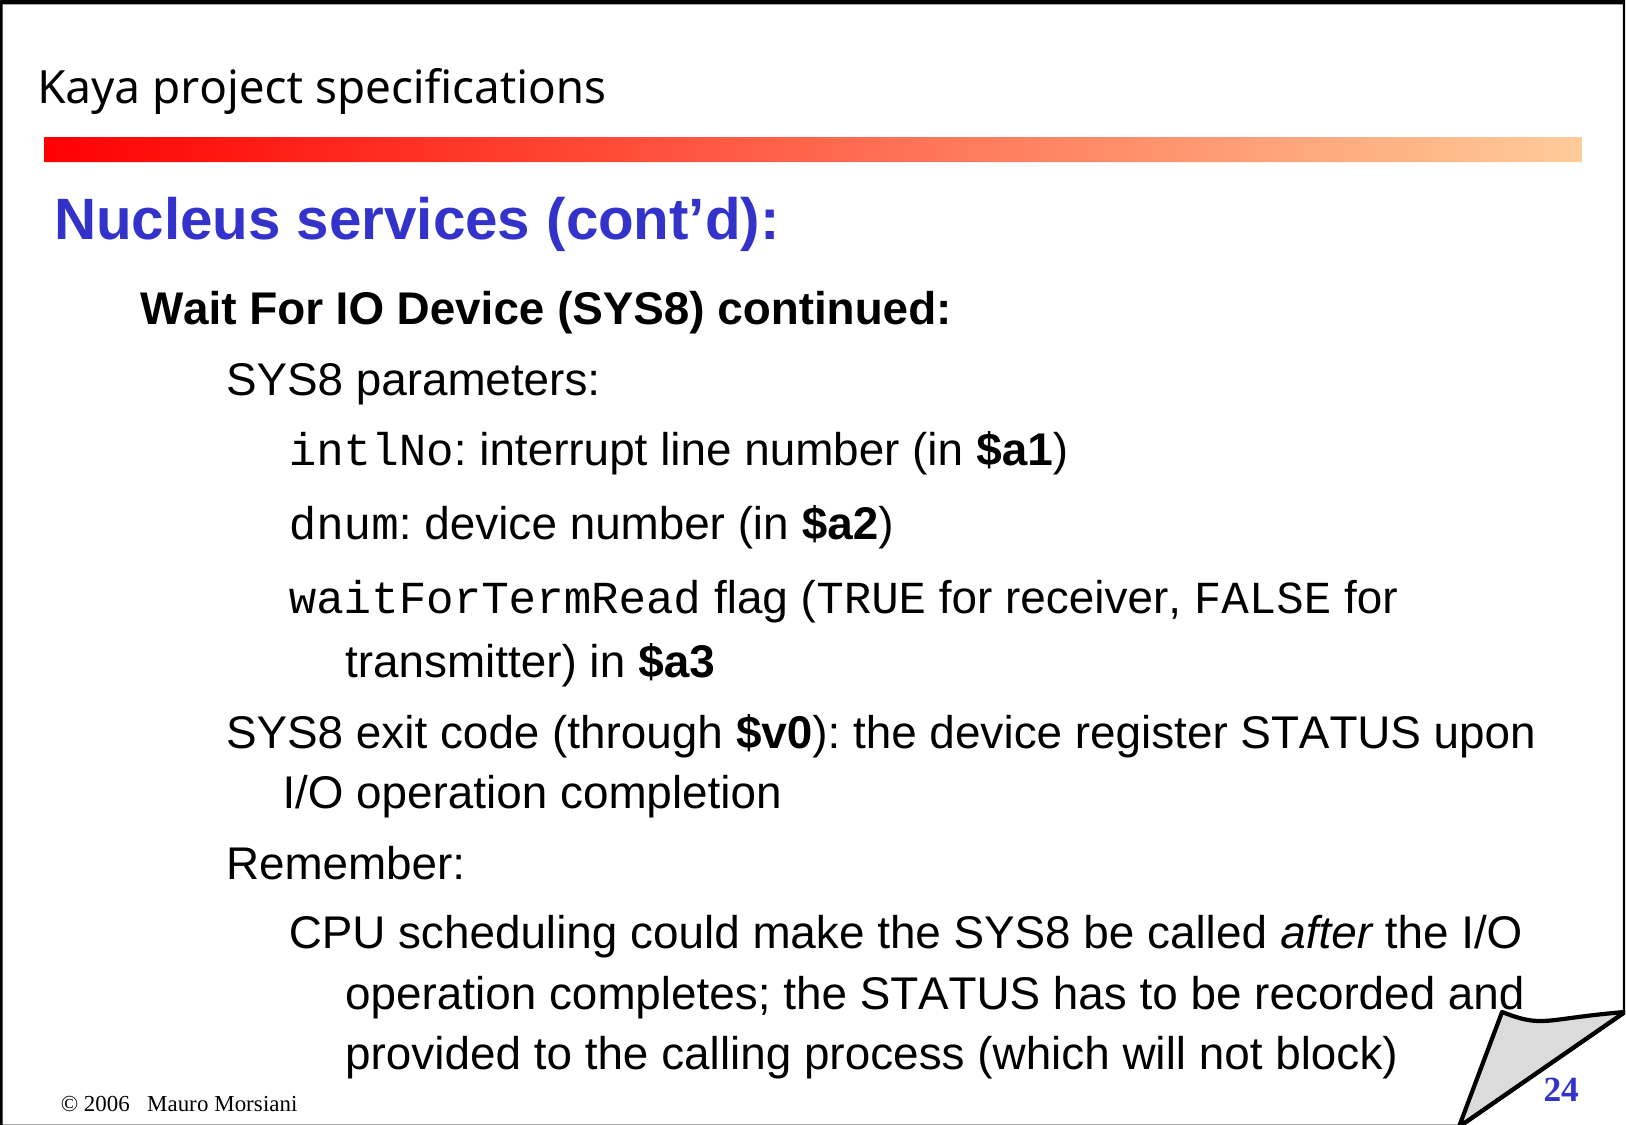

# Kaya project specifications
Nucleus services (cont’d):
Wait For IO Device (SYS8) continued:
SYS8 parameters:
intlNo: interrupt line number (in $a1)
dnum: device number (in $a2)
waitForTermRead flag (TRUE for receiver, FALSE for transmitter) in $a3
SYS8 exit code (through $v0): the device register STATUS upon I/O operation completion
Remember:
CPU scheduling could make the SYS8 be called after the I/O operation completes; the STATUS has to be recorded and provided to the calling process (which will not block)